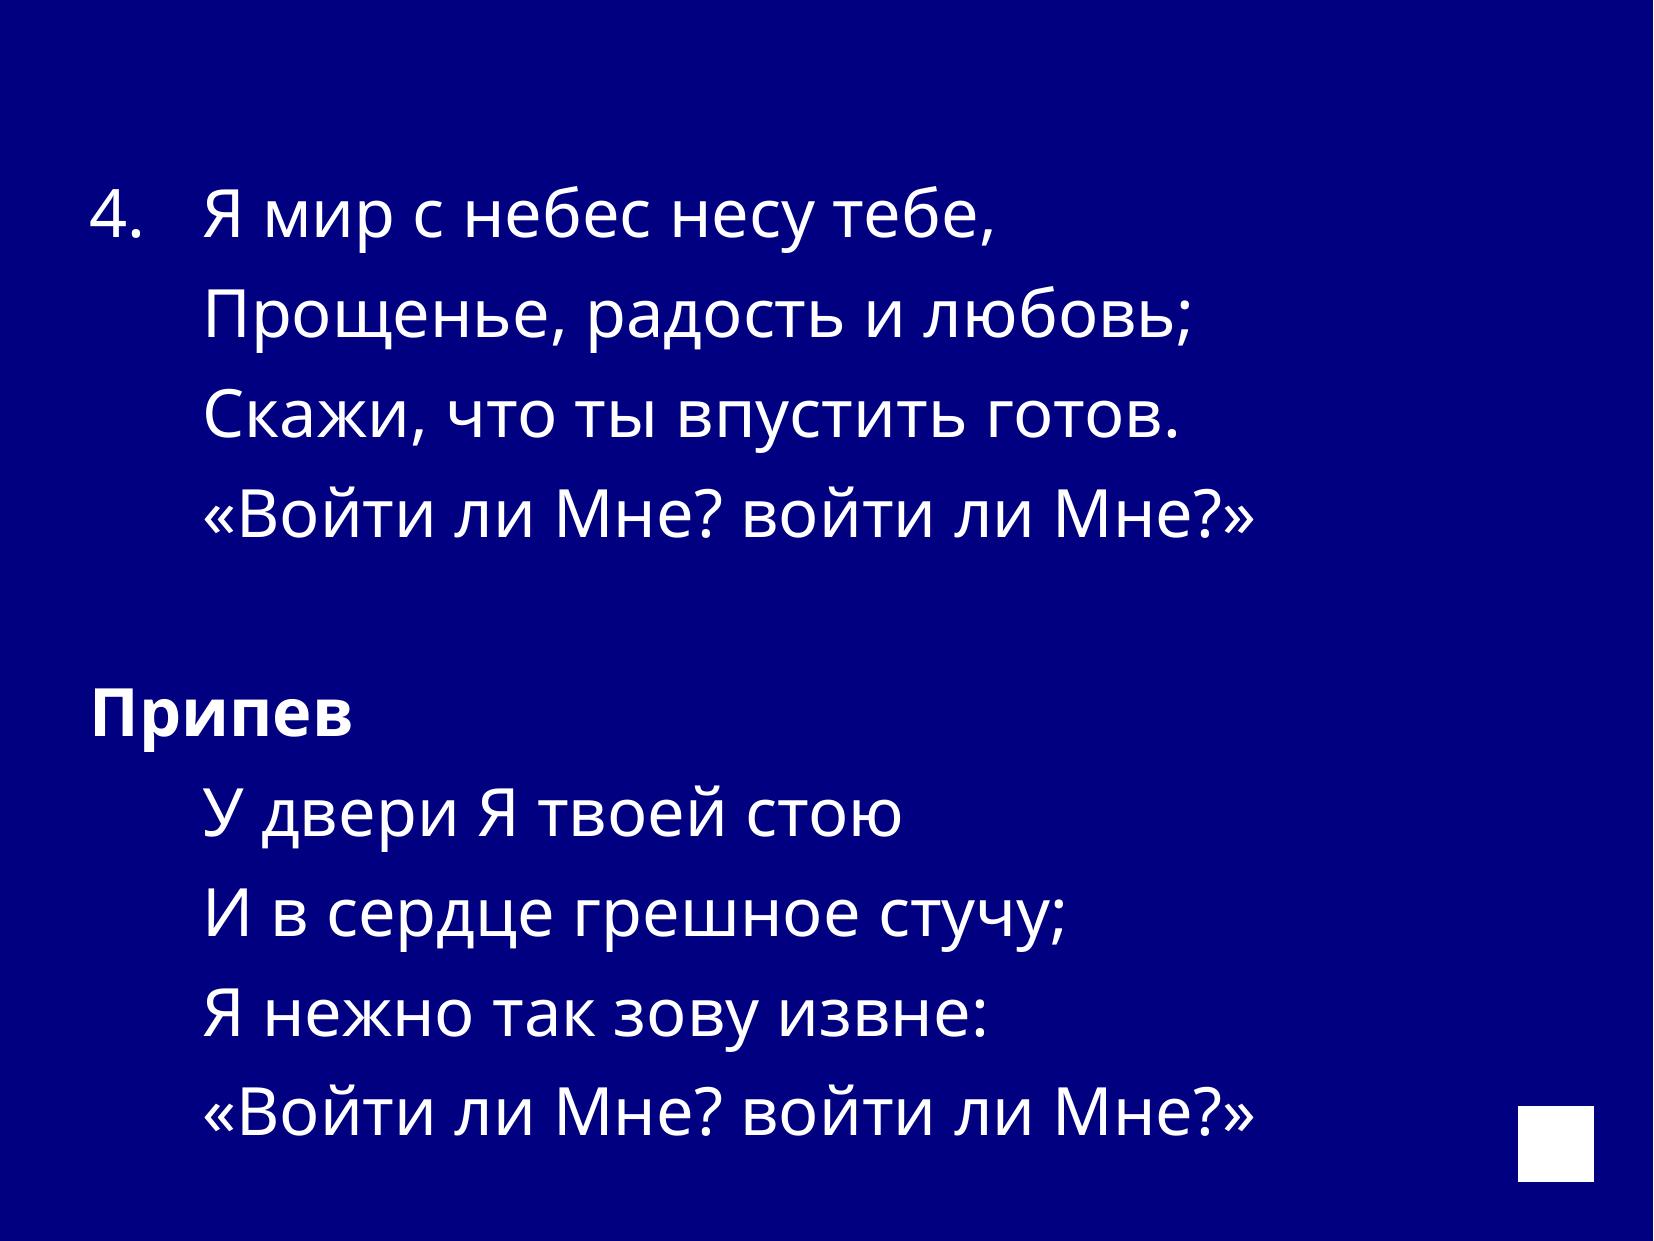

4.	Я мир с небес несу тебе,
	Прощенье, радость и любовь;
	Скажи, что ты впустить готов.
	«Войти ли Мне? войти ли Мне?»
Припев
	У двери Я твоей стою
	И в сердце грешное стучу;
	Я нежно так зову извне:
	«Войти ли Мне? войти ли Мне?»